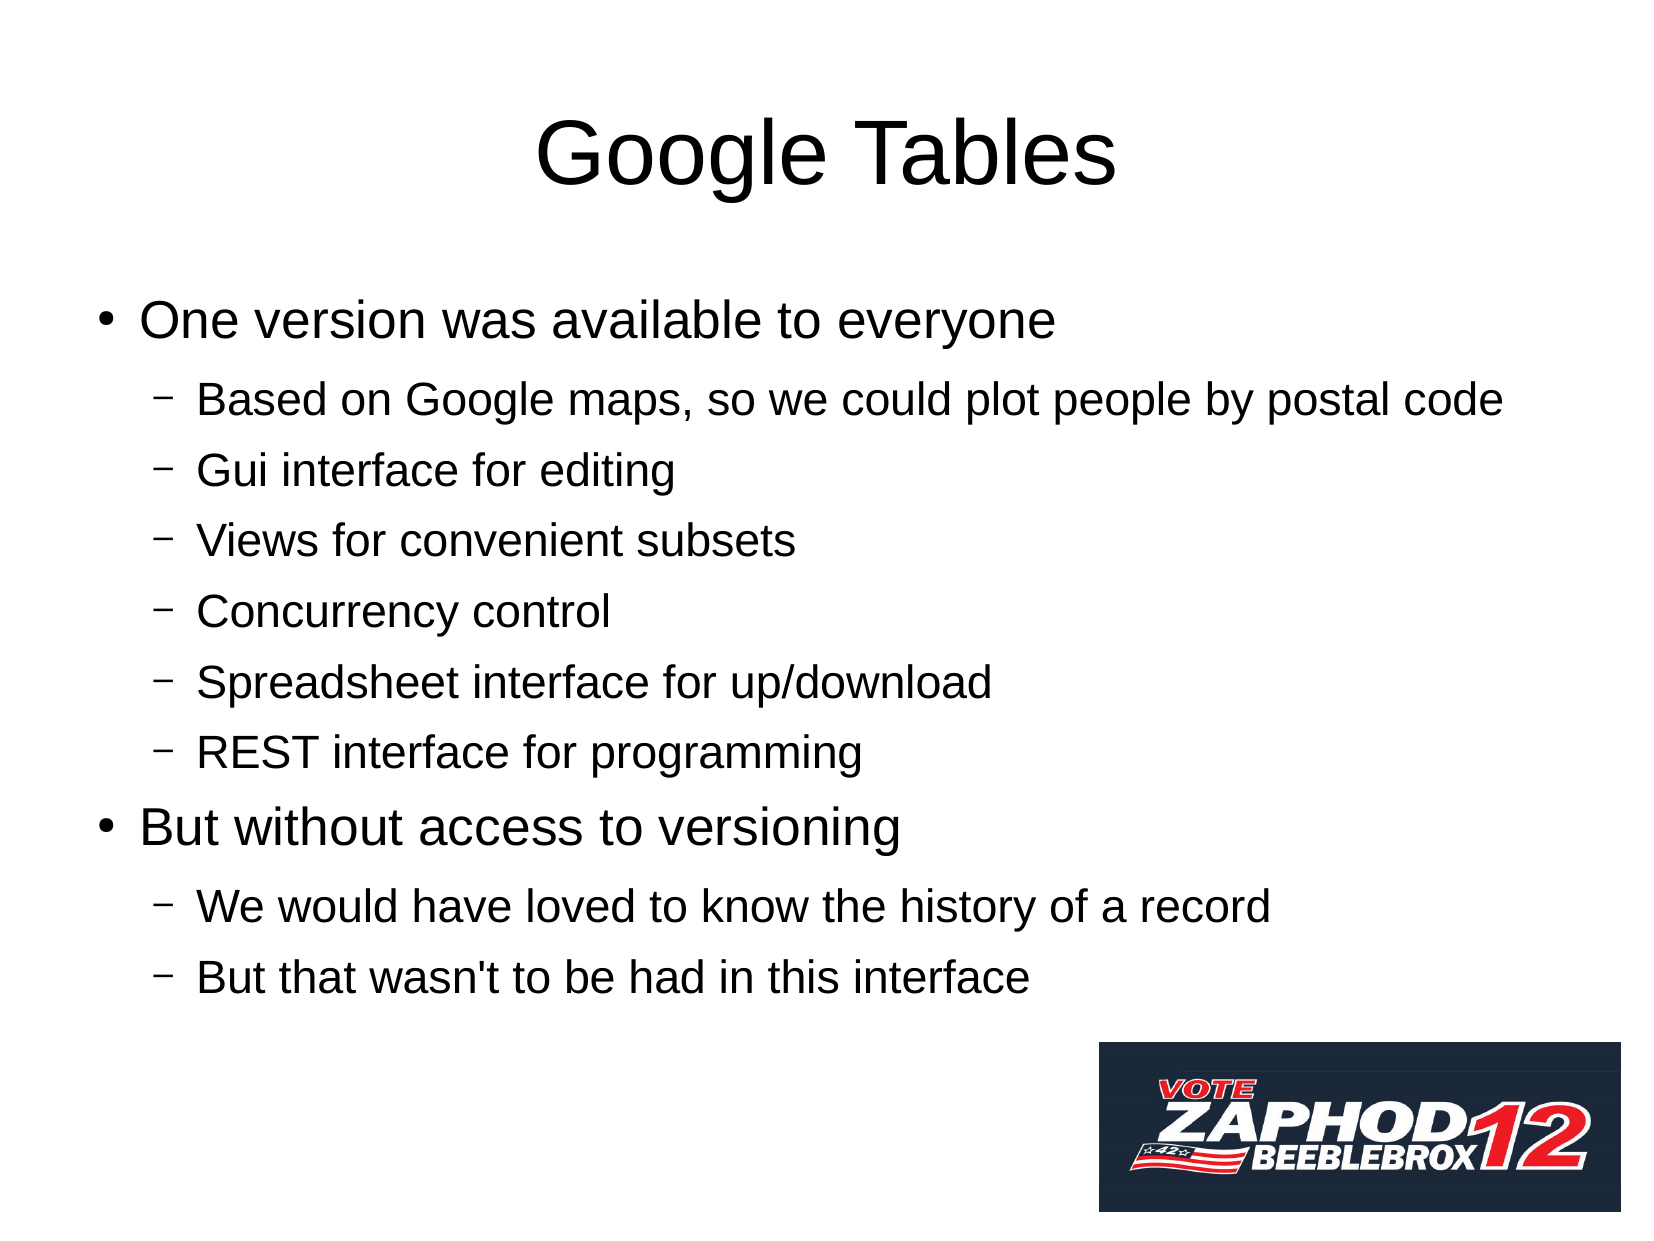

# Google Tables
One version was available to everyone
Based on Google maps, so we could plot people by postal code
Gui interface for editing
Views for convenient subsets
Concurrency control
Spreadsheet interface for up/download
REST interface for programming
But without access to versioning
We would have loved to know the history of a record
But that wasn't to be had in this interface